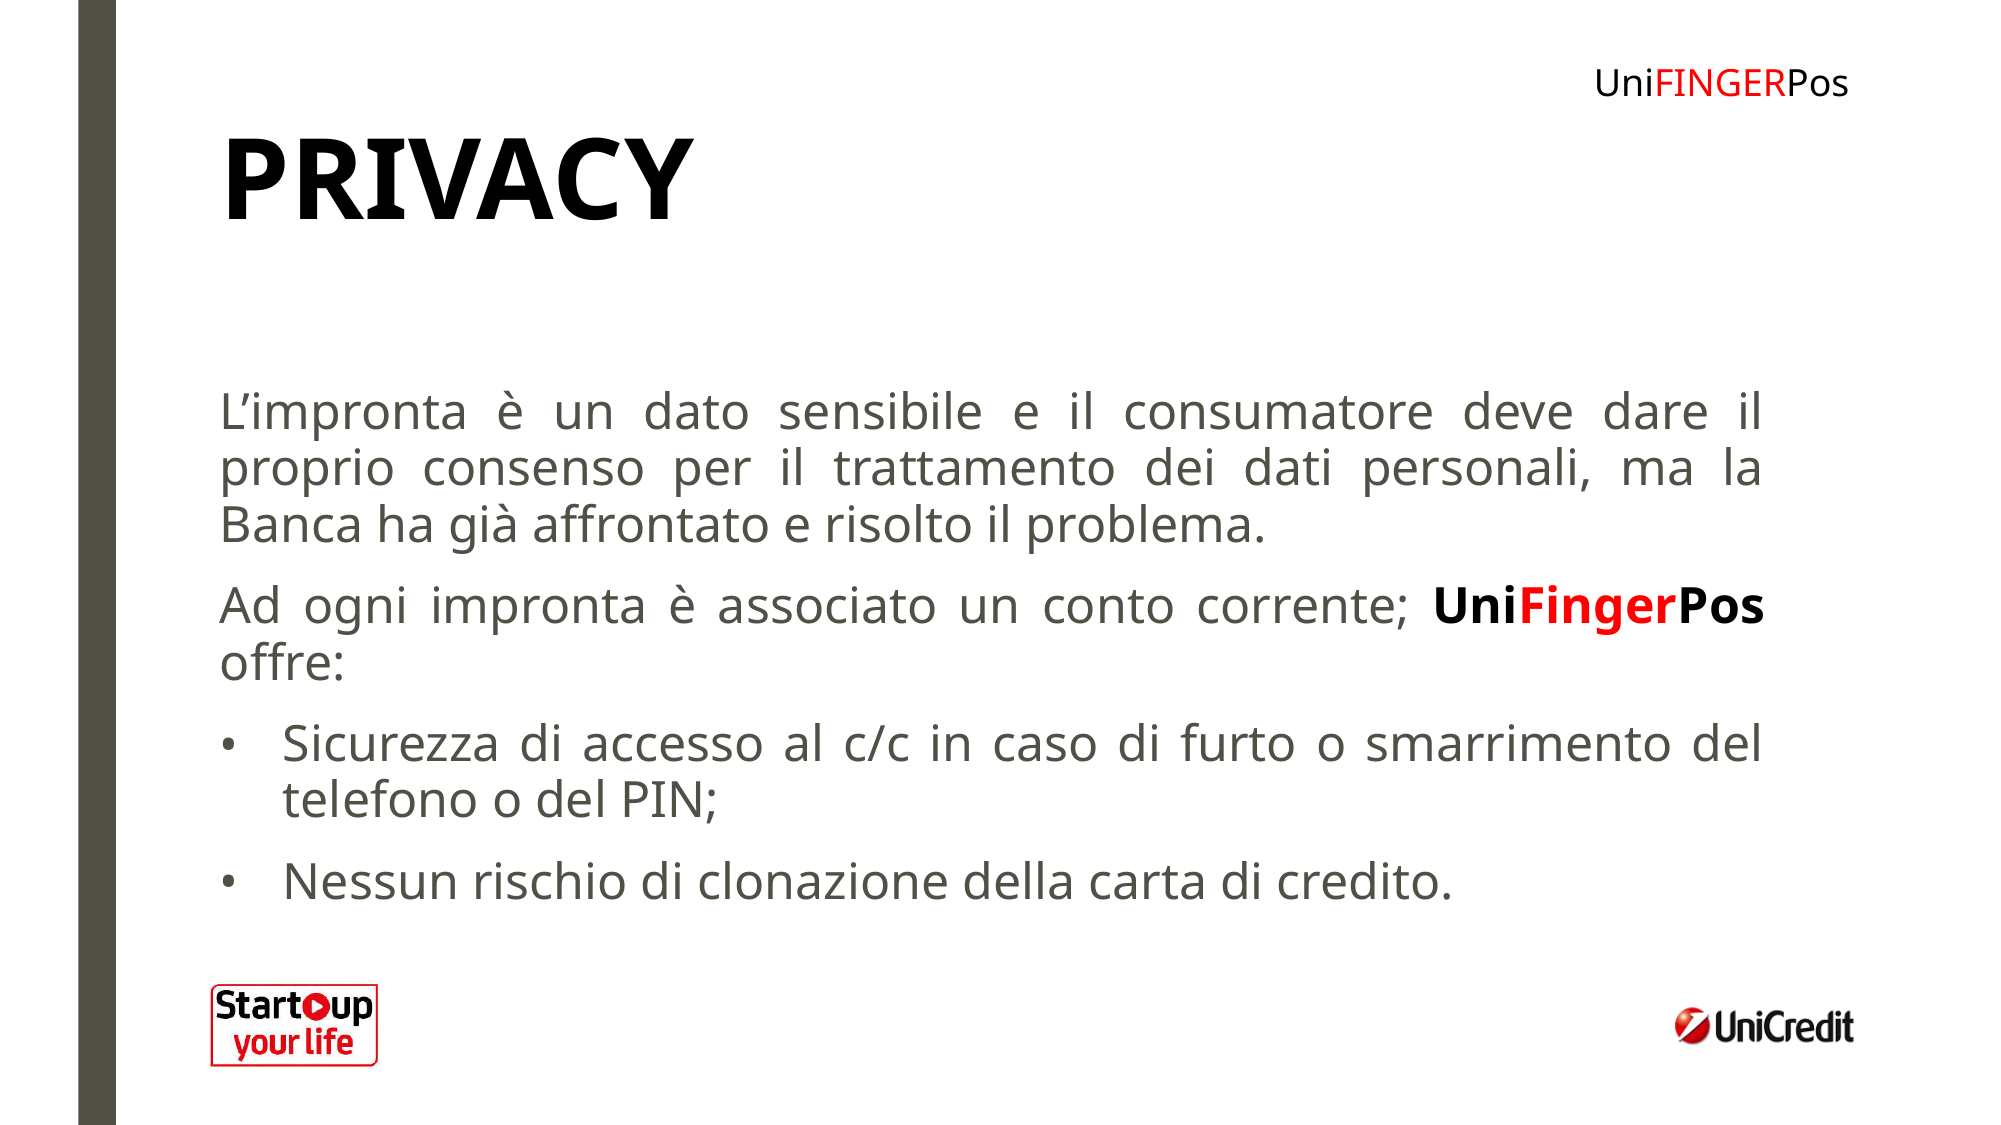

UniFINGERPos
# PRIVACY
L’impronta è un dato sensibile e il consumatore deve dare il proprio consenso per il trattamento dei dati personali, ma la Banca ha già affrontato e risolto il problema.
Ad ogni impronta è associato un conto corrente; UniFingerPos offre:
Sicurezza di accesso al c/c in caso di furto o smarrimento del telefono o del PIN;
Nessun rischio di clonazione della carta di credito.